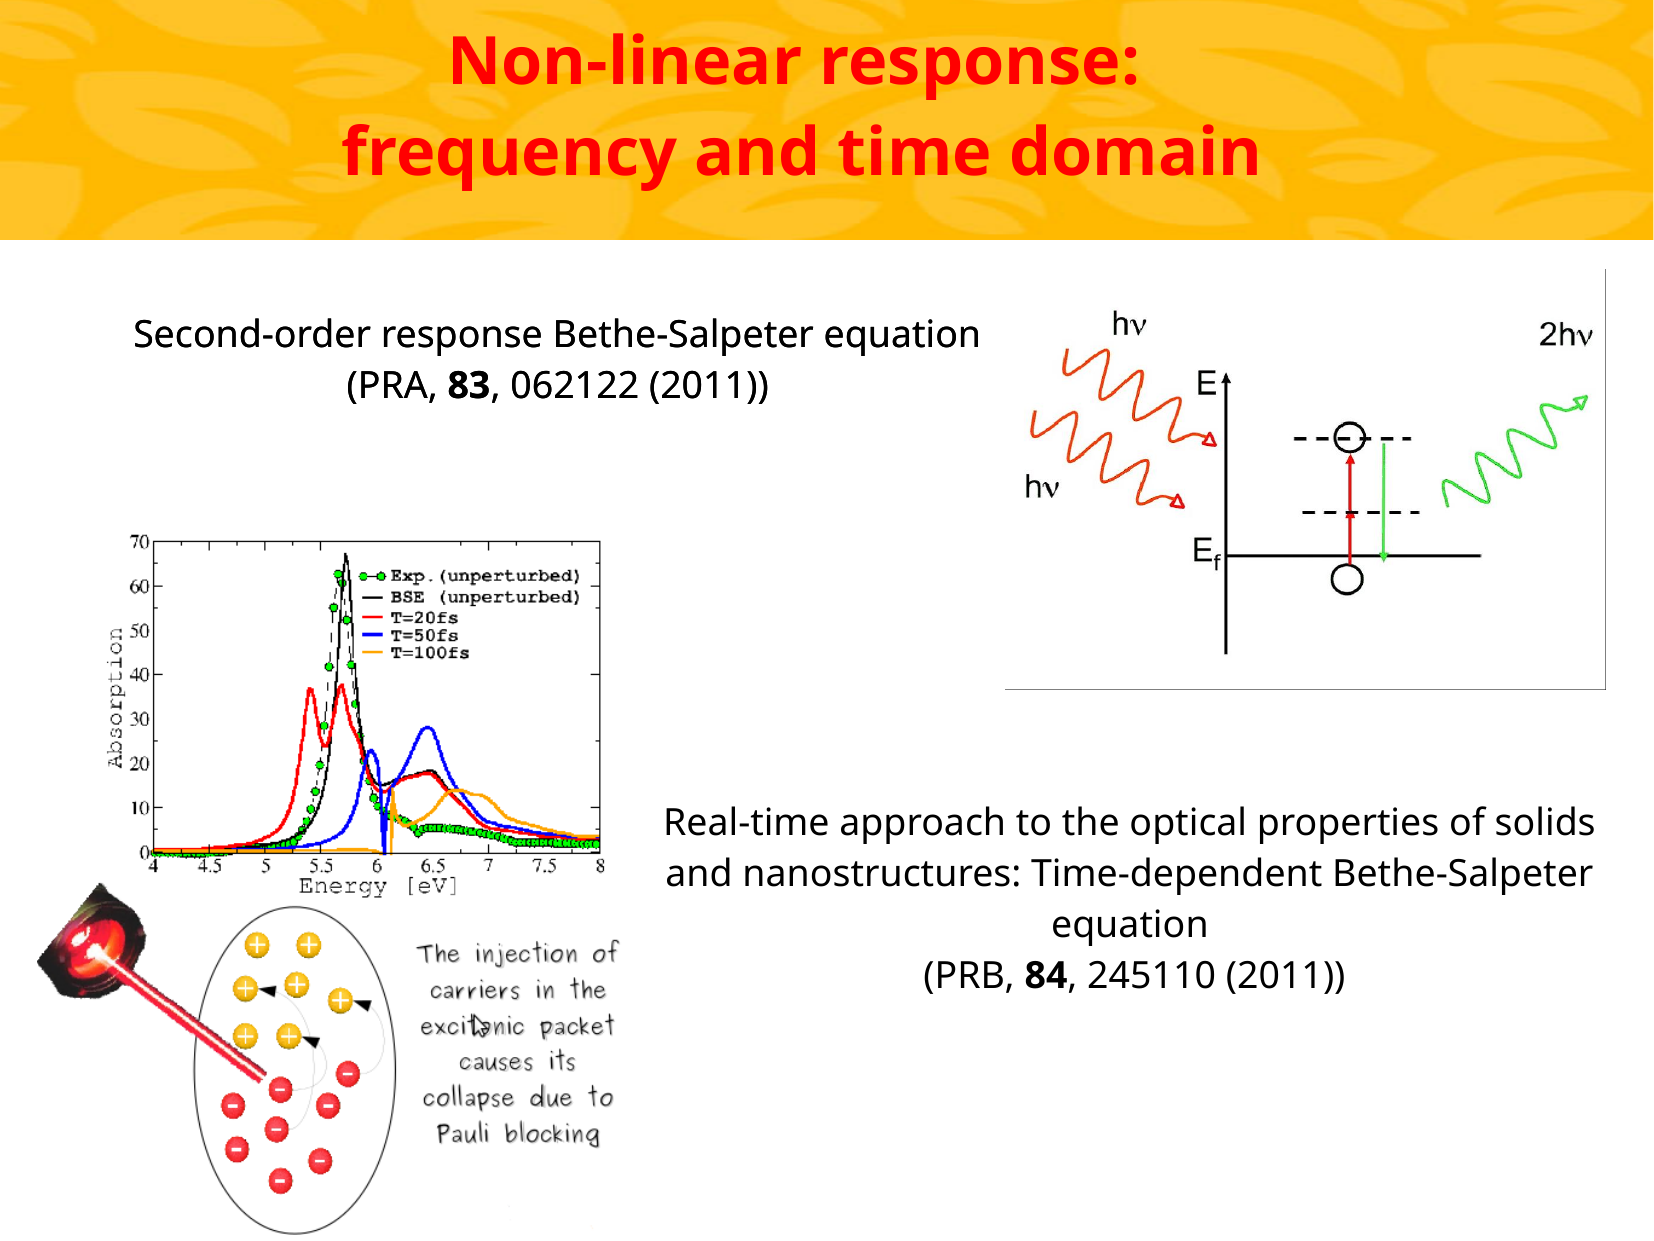

Non-linear response:
frequency and time domain
Second-order response Bethe-Salpeter equation (PRA, 83, 062122 (2011))
Second-order response Bethe-Salpeter equation (PRA, 83, 062122 (2011))
Real-time approach to the optical properties of solids and nanostructures: Time-dependent Bethe-Salpeter equation
 (PRB, 84, 245110 (2011))